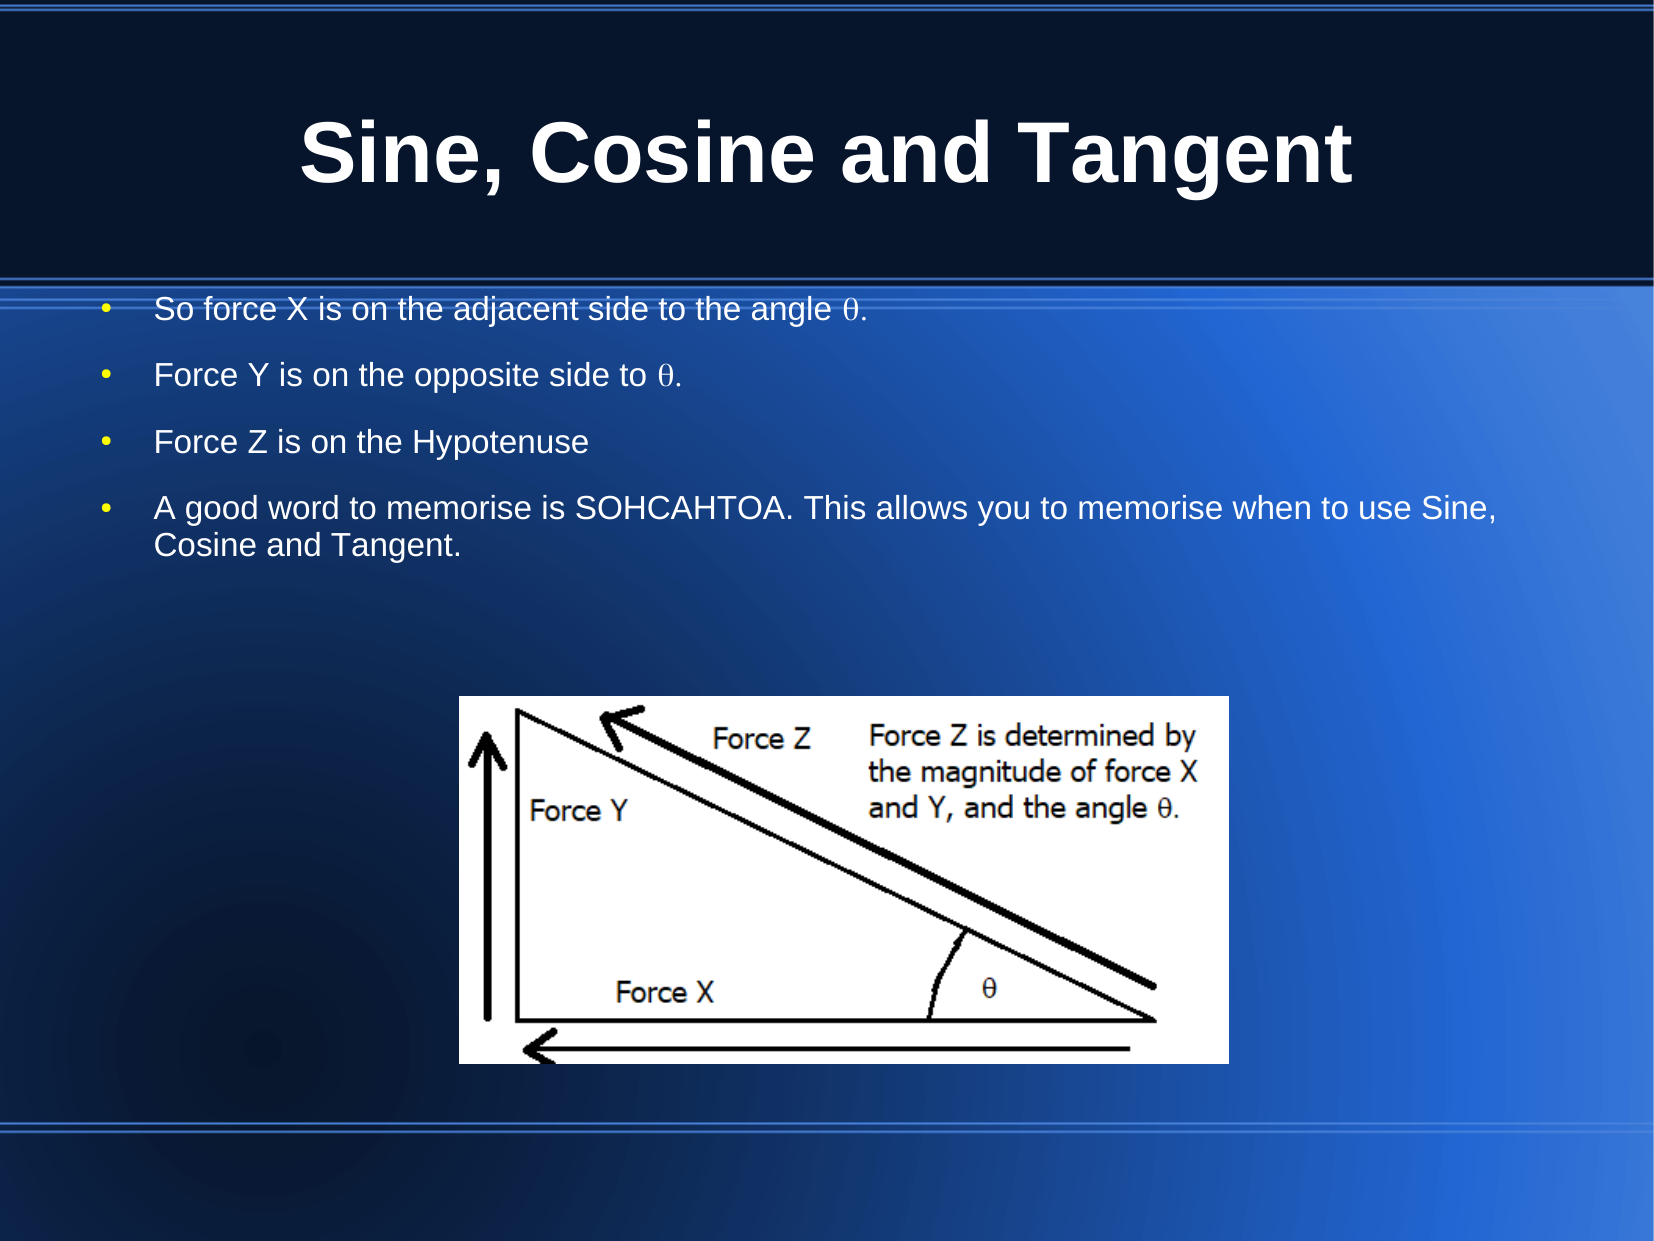

# Sine, Cosine and Tangent
So force X is on the adjacent side to the angle q.
Force Y is on the opposite side to q.
Force Z is on the Hypotenuse
A good word to memorise is SOHCAHTOA. This allows you to memorise when to use Sine, Cosine and Tangent.